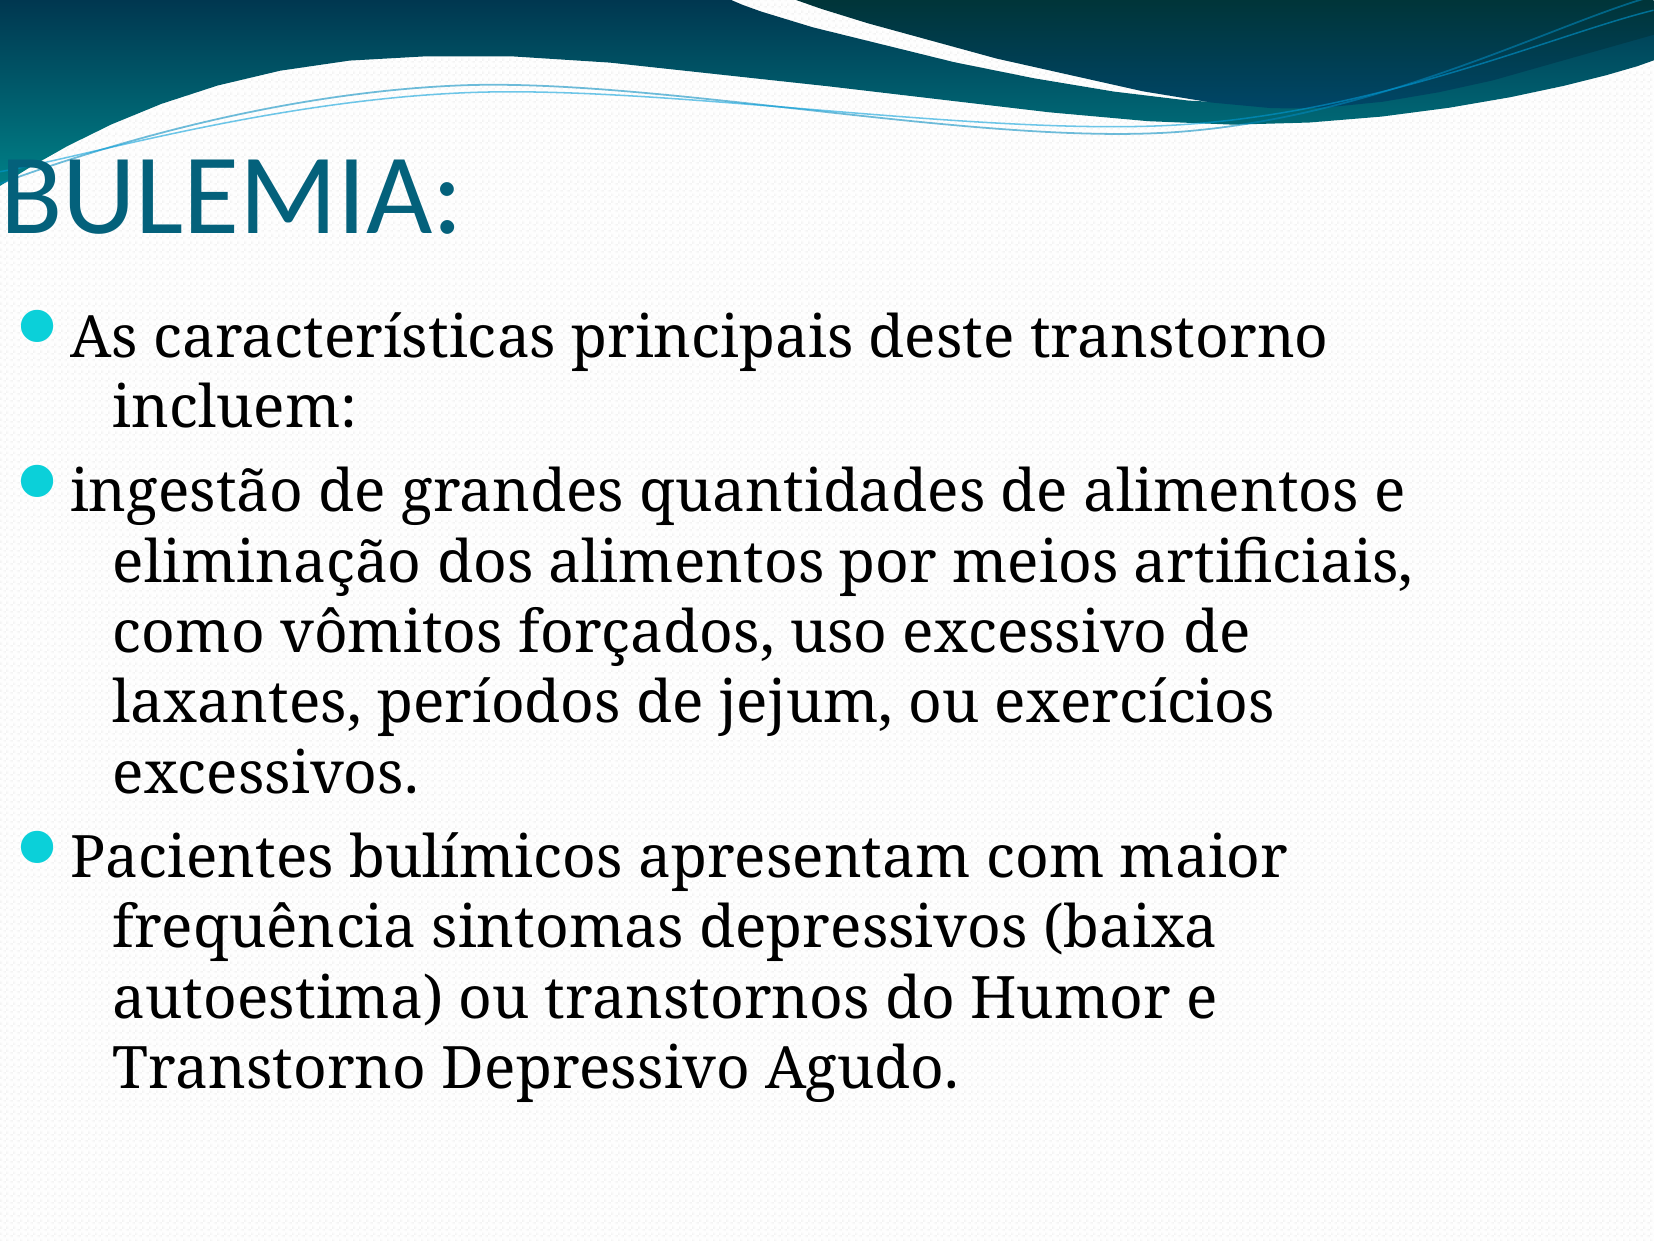

# BULEMIA:
As características principais deste transtorno incluem:
ingestão de grandes quantidades de alimentos e eliminação dos alimentos por meios artificiais, como vômitos forçados, uso excessivo de laxantes, períodos de jejum, ou exercícios excessivos.
Pacientes bulímicos apresentam com maior frequência sintomas depressivos (baixa autoestima) ou transtornos do Humor e Transtorno Depressivo Agudo.